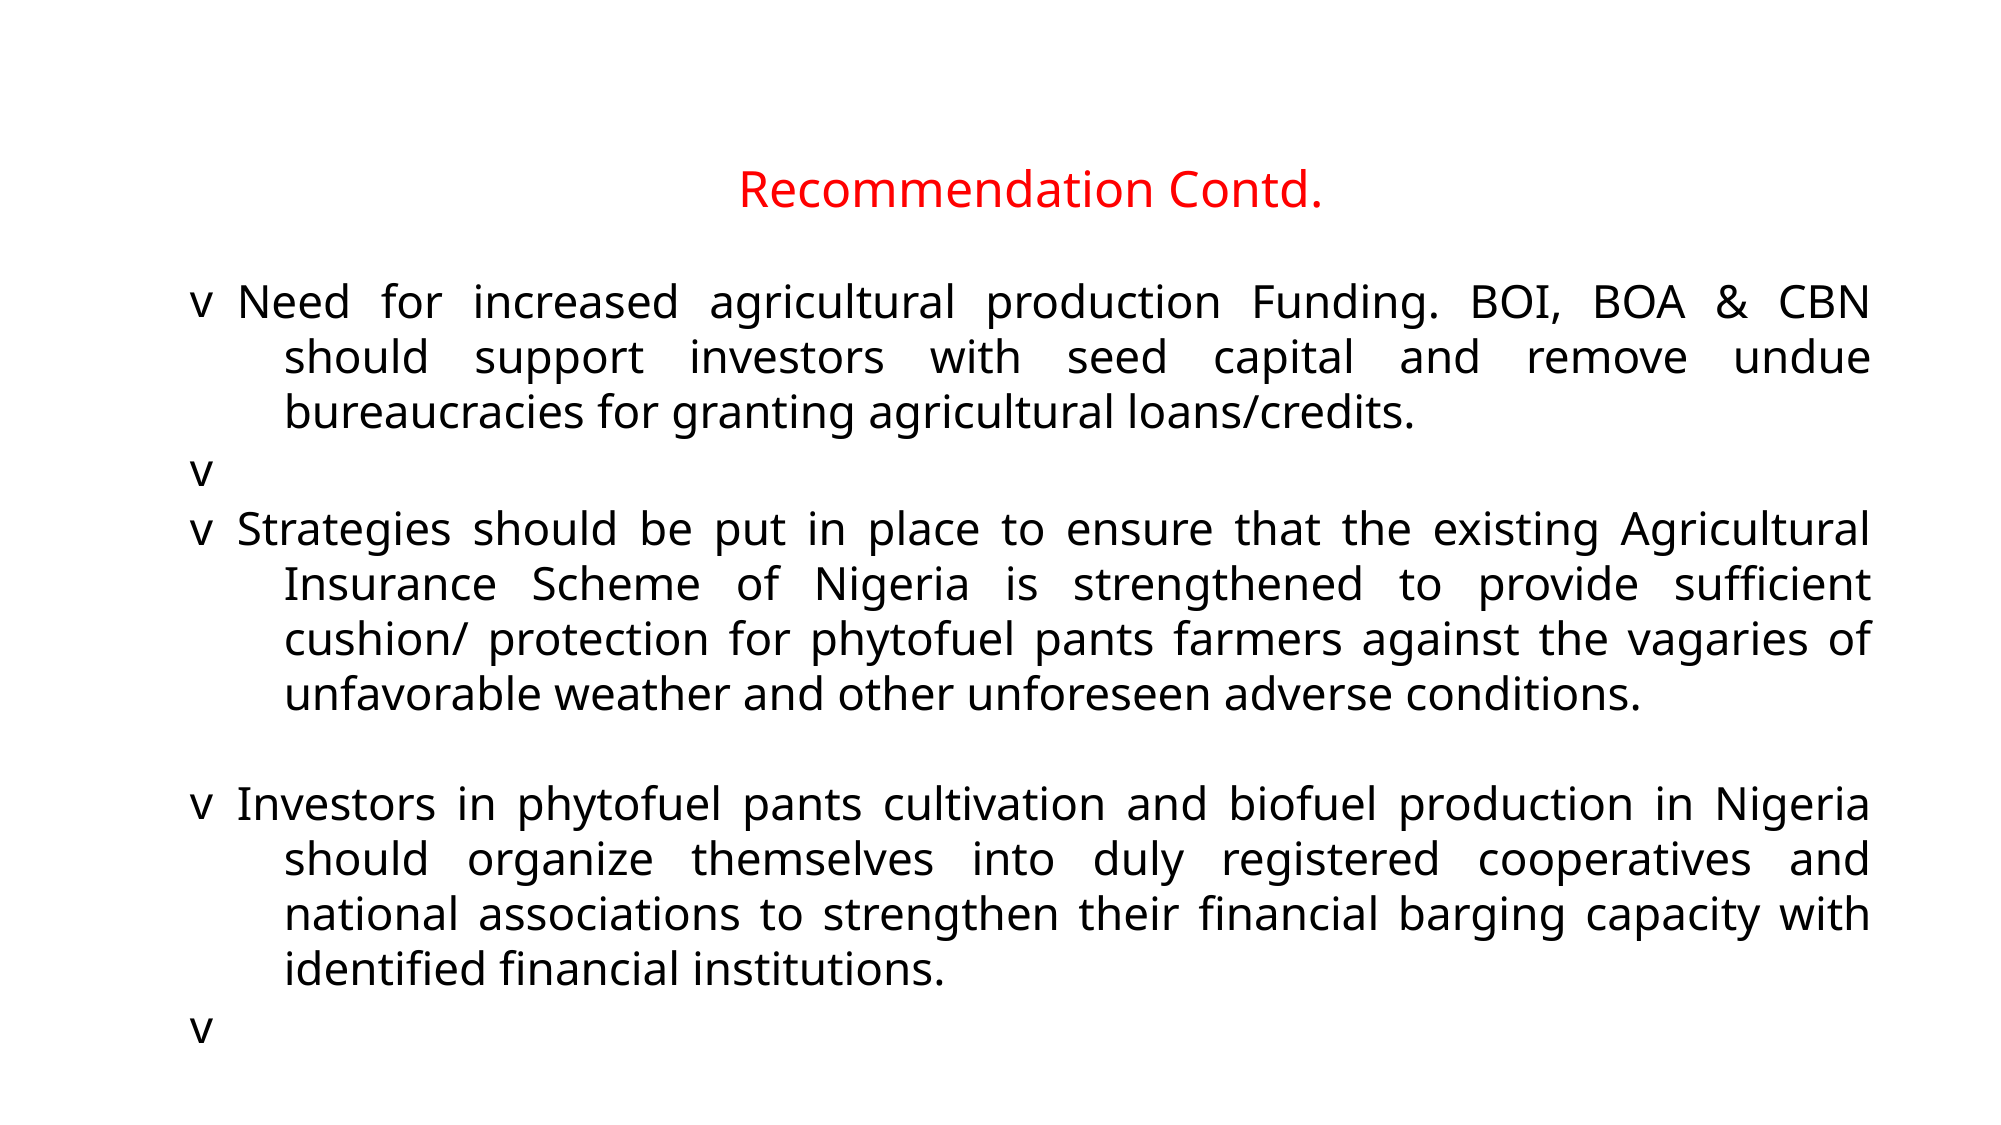

Recommendation Contd.
Need for increased agricultural production Funding. BOI, BOA & CBN should support investors with seed capital and remove undue bureaucracies for granting agricultural loans/credits.
Strategies should be put in place to ensure that the existing Agricultural Insurance Scheme of Nigeria is strengthened to provide sufficient cushion/ protection for phytofuel pants farmers against the vagaries of unfavorable weather and other unforeseen adverse conditions.
Investors in phytofuel pants cultivation and biofuel production in Nigeria should organize themselves into duly registered cooperatives and national associations to strengthen their financial barging capacity with identified financial institutions.